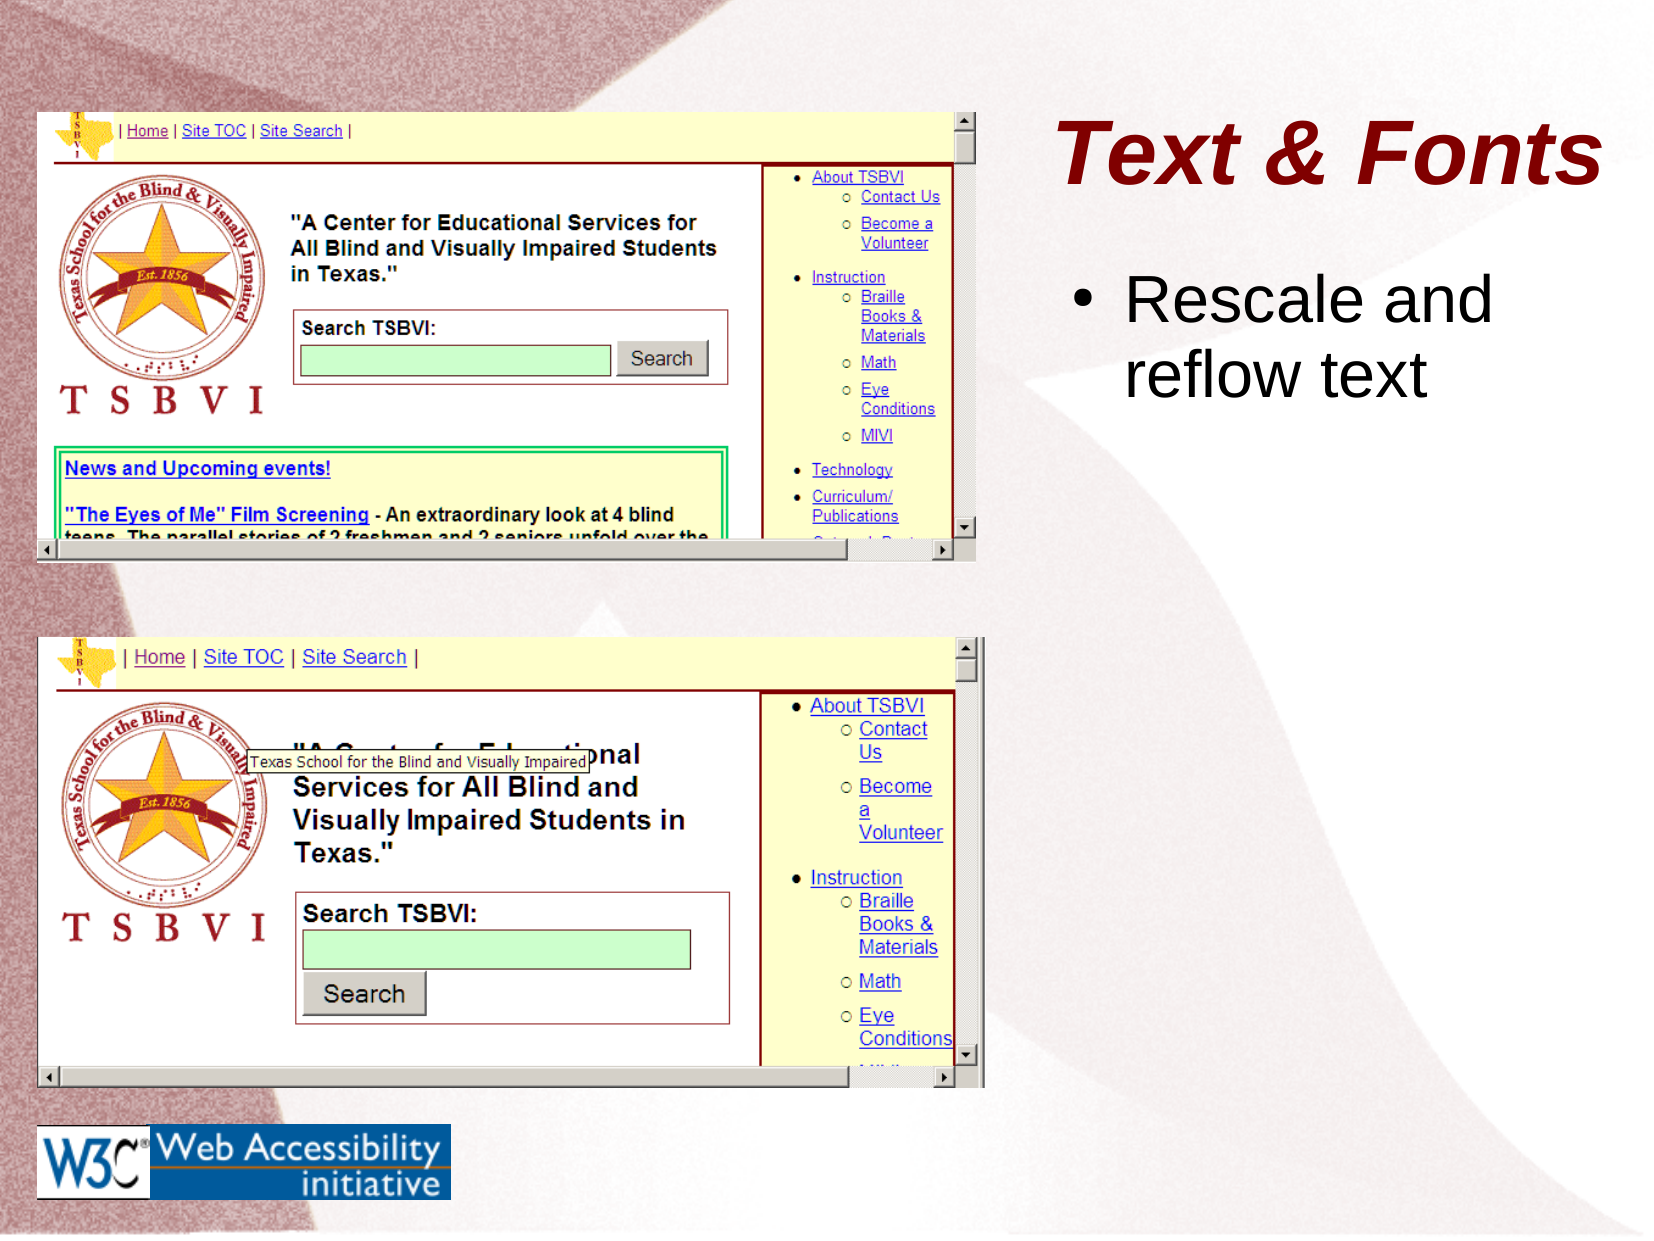

# Text & Fonts
Rescale and reflow text